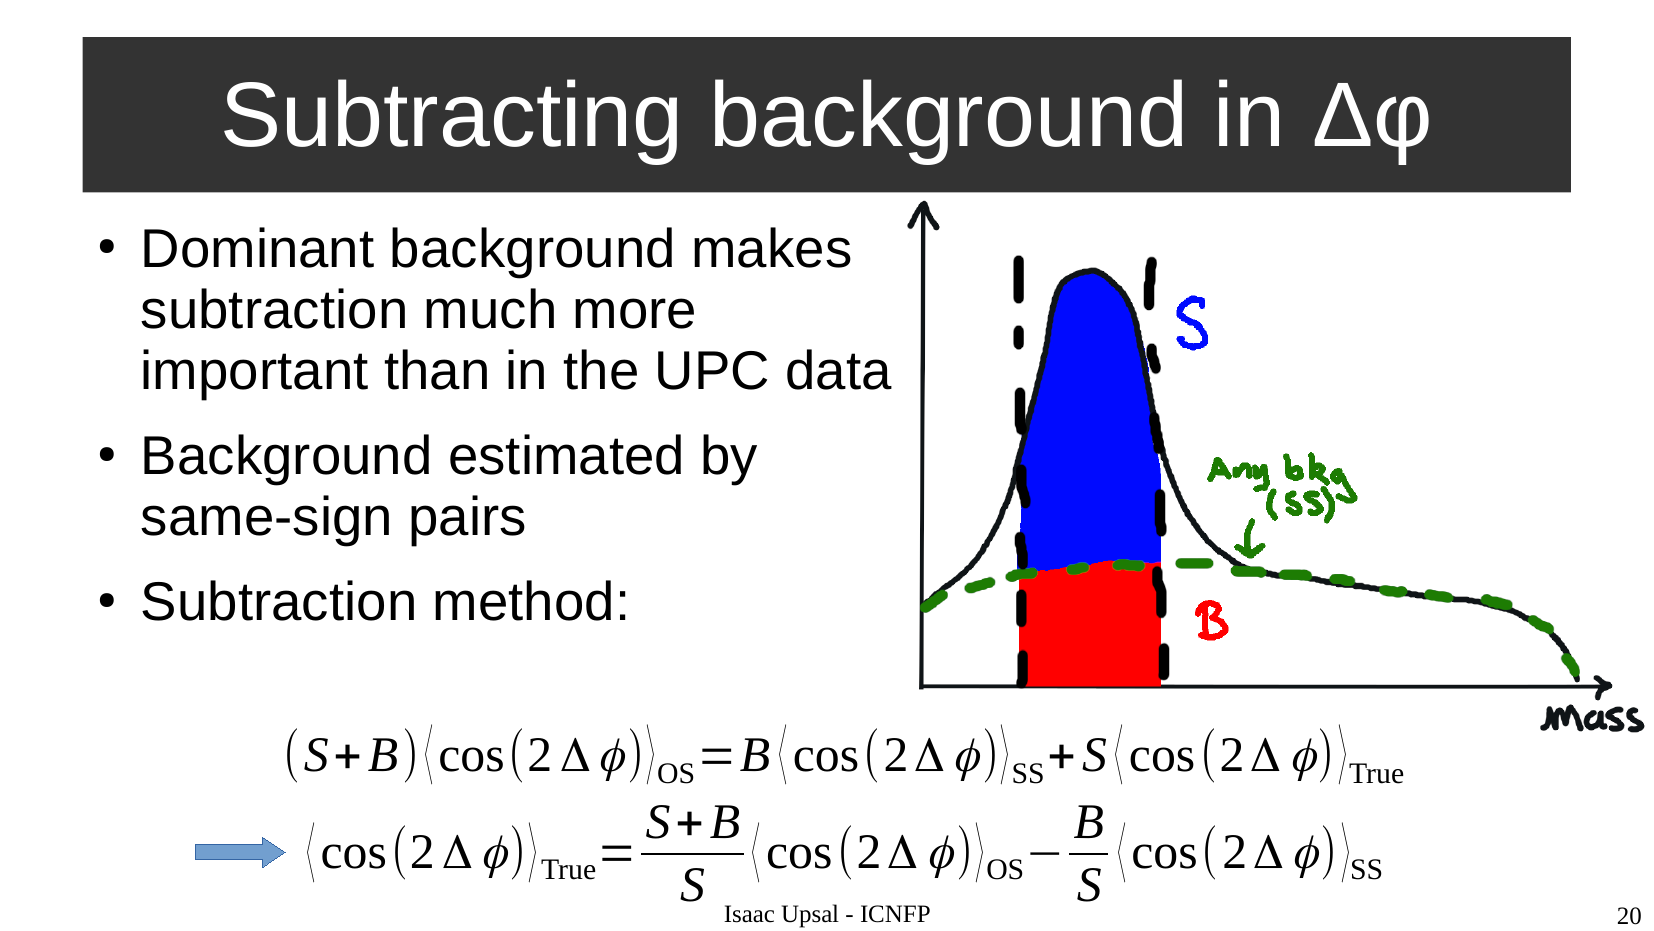

# Subtracting background in Δφ
Dominant background makes subtraction much more important than in the UPC data
Background estimated by same-sign pairs
Subtraction method:
Isaac Upsal - ICNFP
20